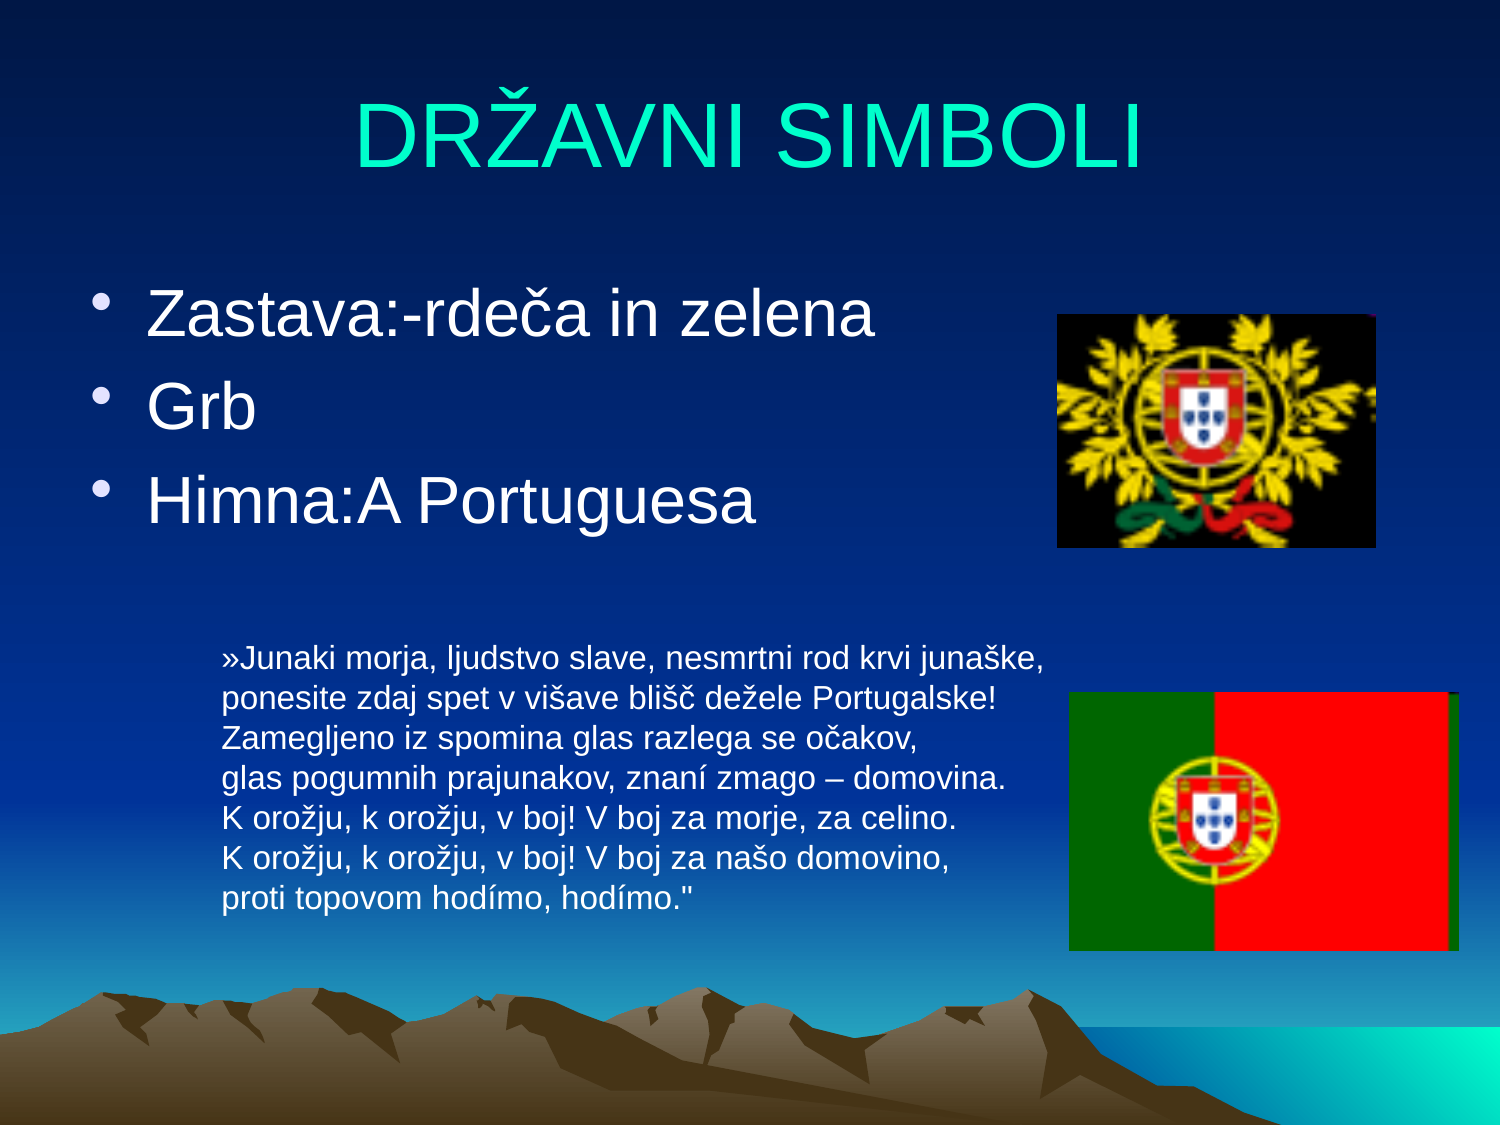

# DRŽAVNI SIMBOLI
Zastava:-rdeča in zelena
Grb
Himna:A Portuguesa
		»Junaki morja, ljudstvo slave, nesmrtni rod krvi junaške,
	ponesite zdaj spet v višave blišč dežele Portugalske!
	Zamegljeno iz spomina glas razlega se očakov,
	glas pogumnih prajunakov, znaní zmago – domovina.
	K orožju, k orožju, v boj! V boj za morje, za celino.
	K orožju, k orožju, v boj! V boj za našo domovino,
	proti topovom hodímo, hodímo."